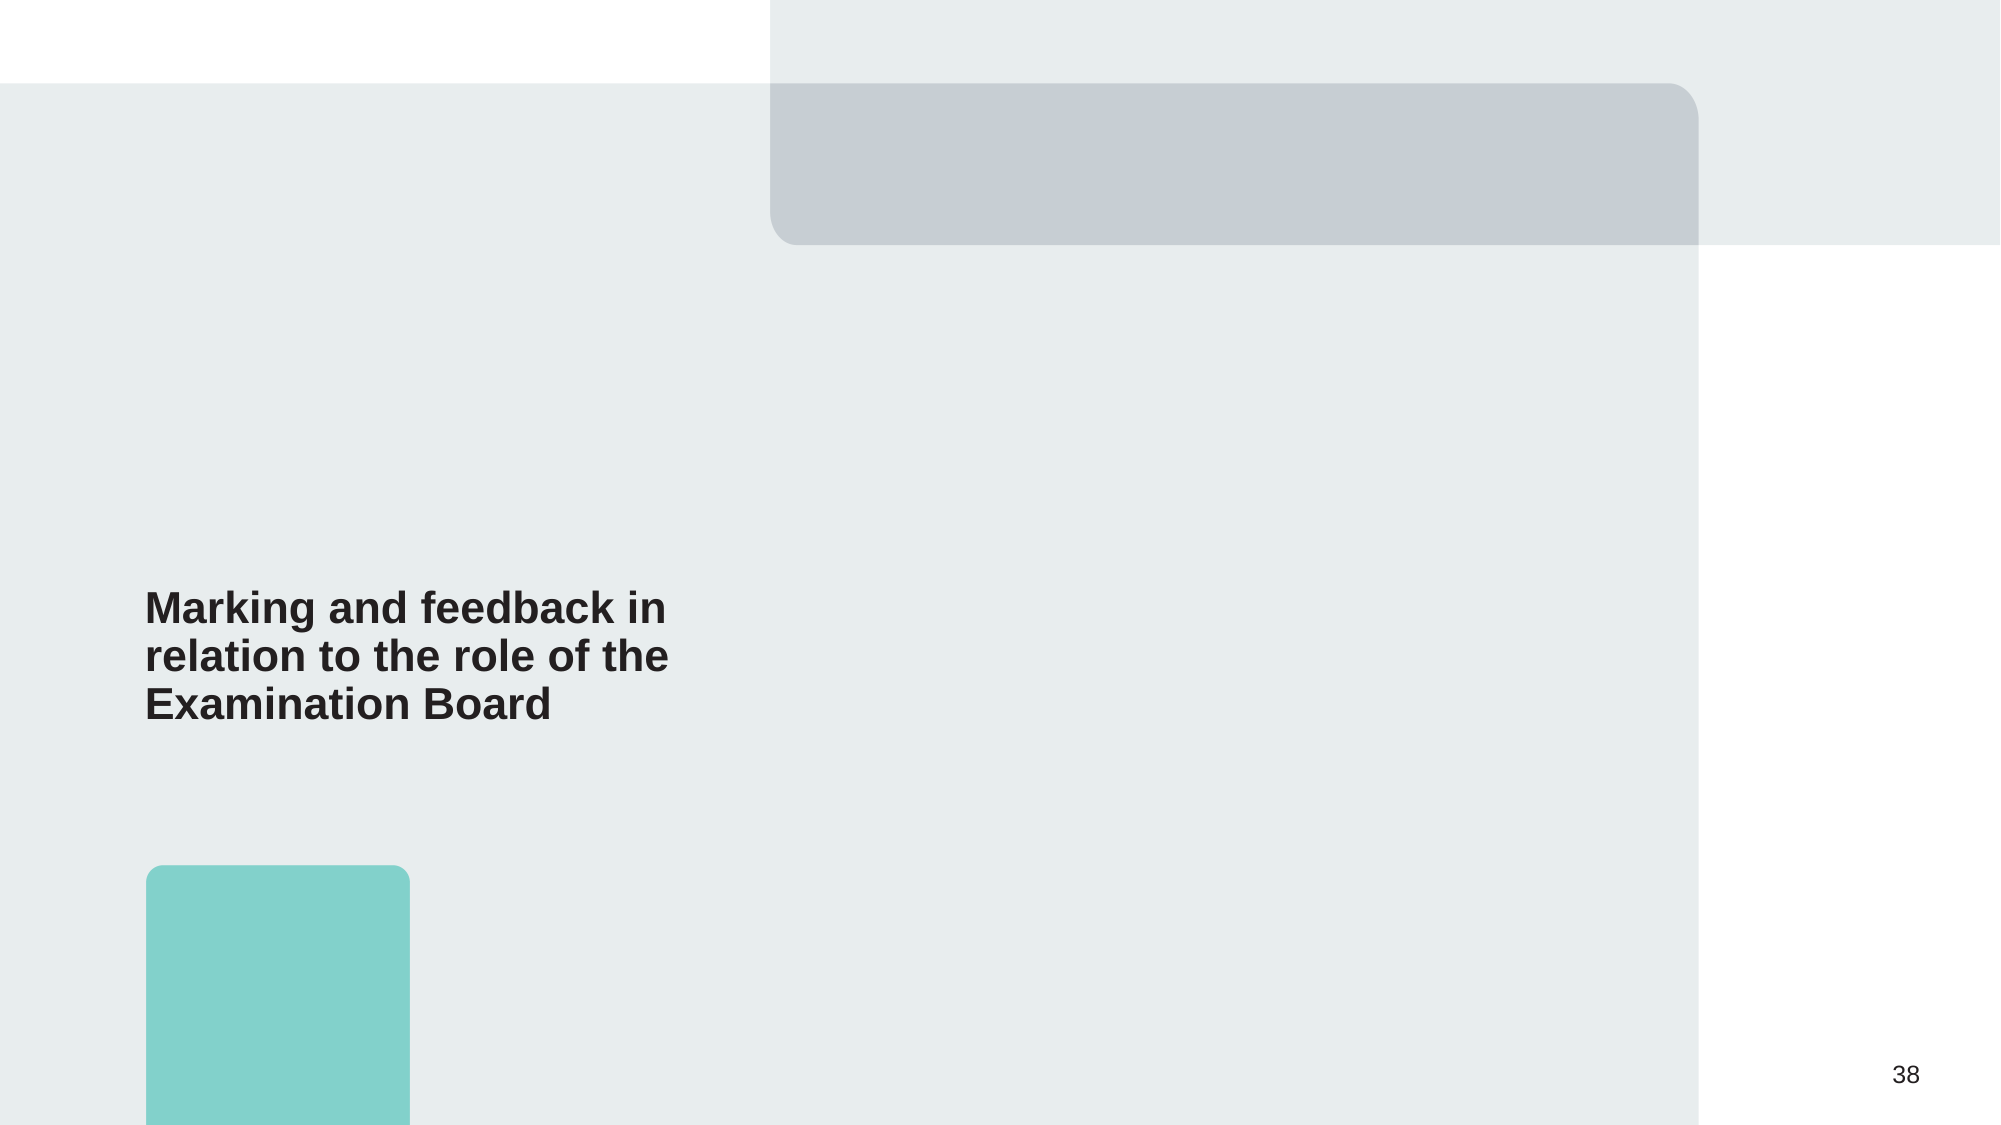

# Marking and feedback in relation to the role of the Examination Board